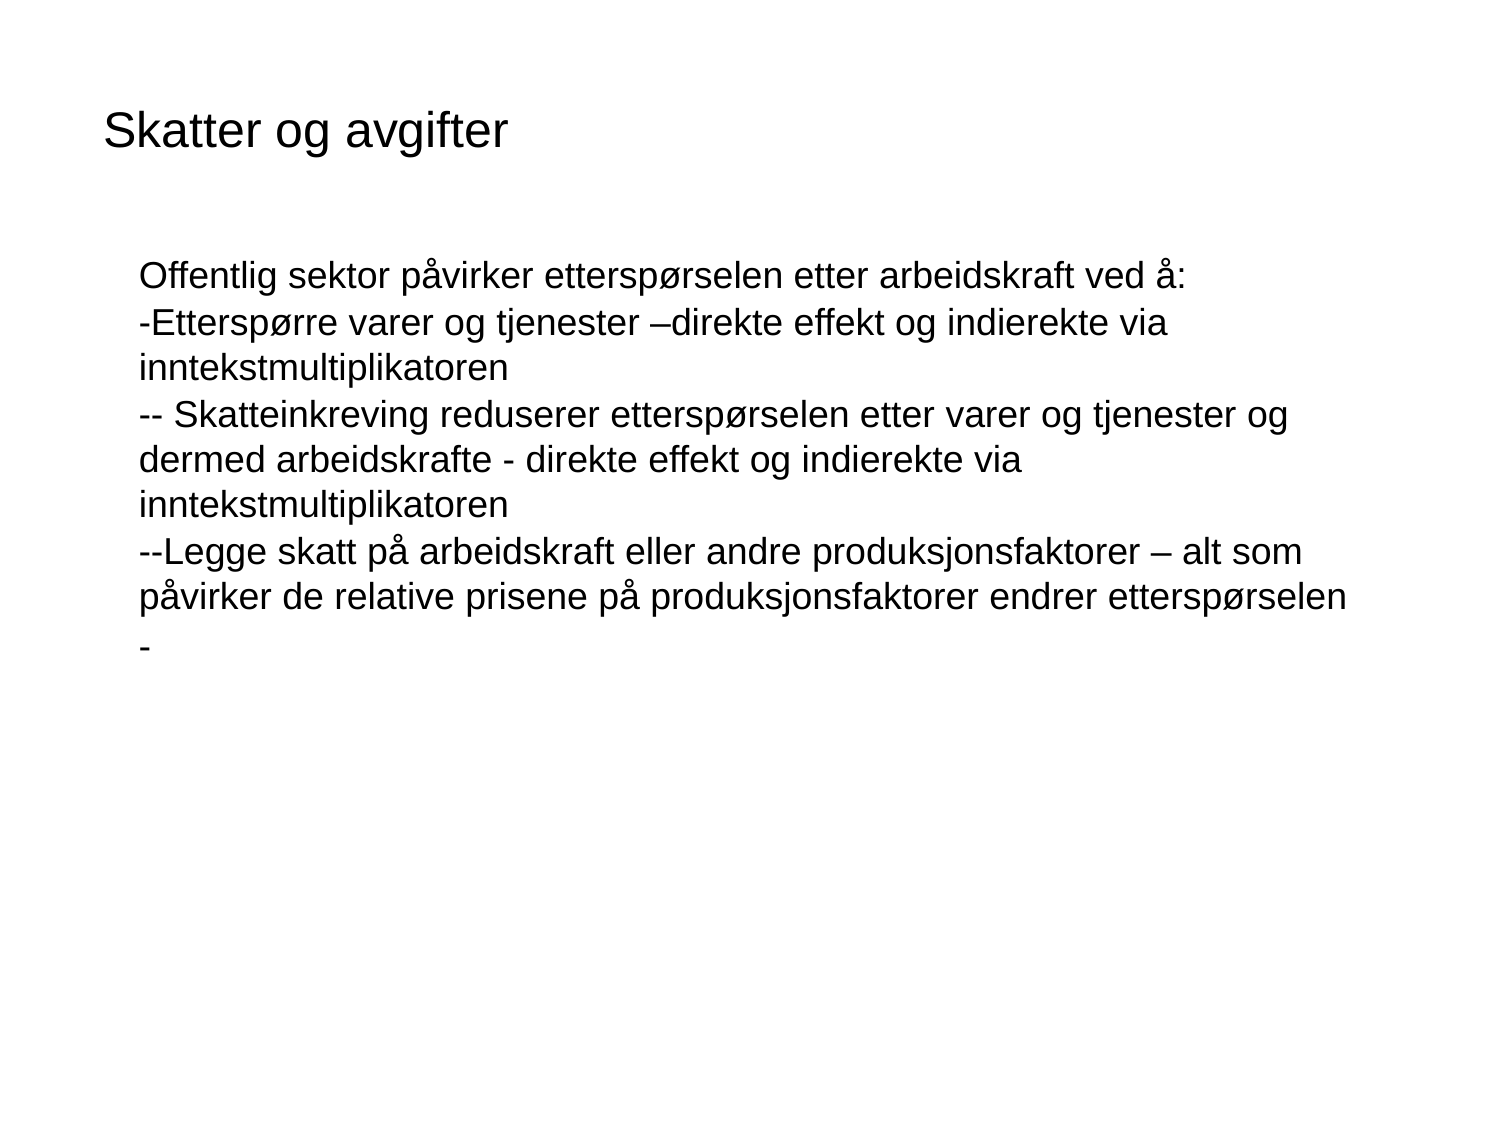

Skatter og avgifter
Offentlig sektor påvirker etterspørselen etter arbeidskraft ved å:
Etterspørre varer og tjenester –direkte effekt og indierekte via inntekstmultiplikatoren
- Skatteinkreving reduserer etterspørselen etter varer og tjenester og dermed arbeidskrafte - direkte effekt og indierekte via inntekstmultiplikatoren
-Legge skatt på arbeidskraft eller andre produksjonsfaktorer – alt som påvirker de relative prisene på produksjonsfaktorer endrer etterspørselen